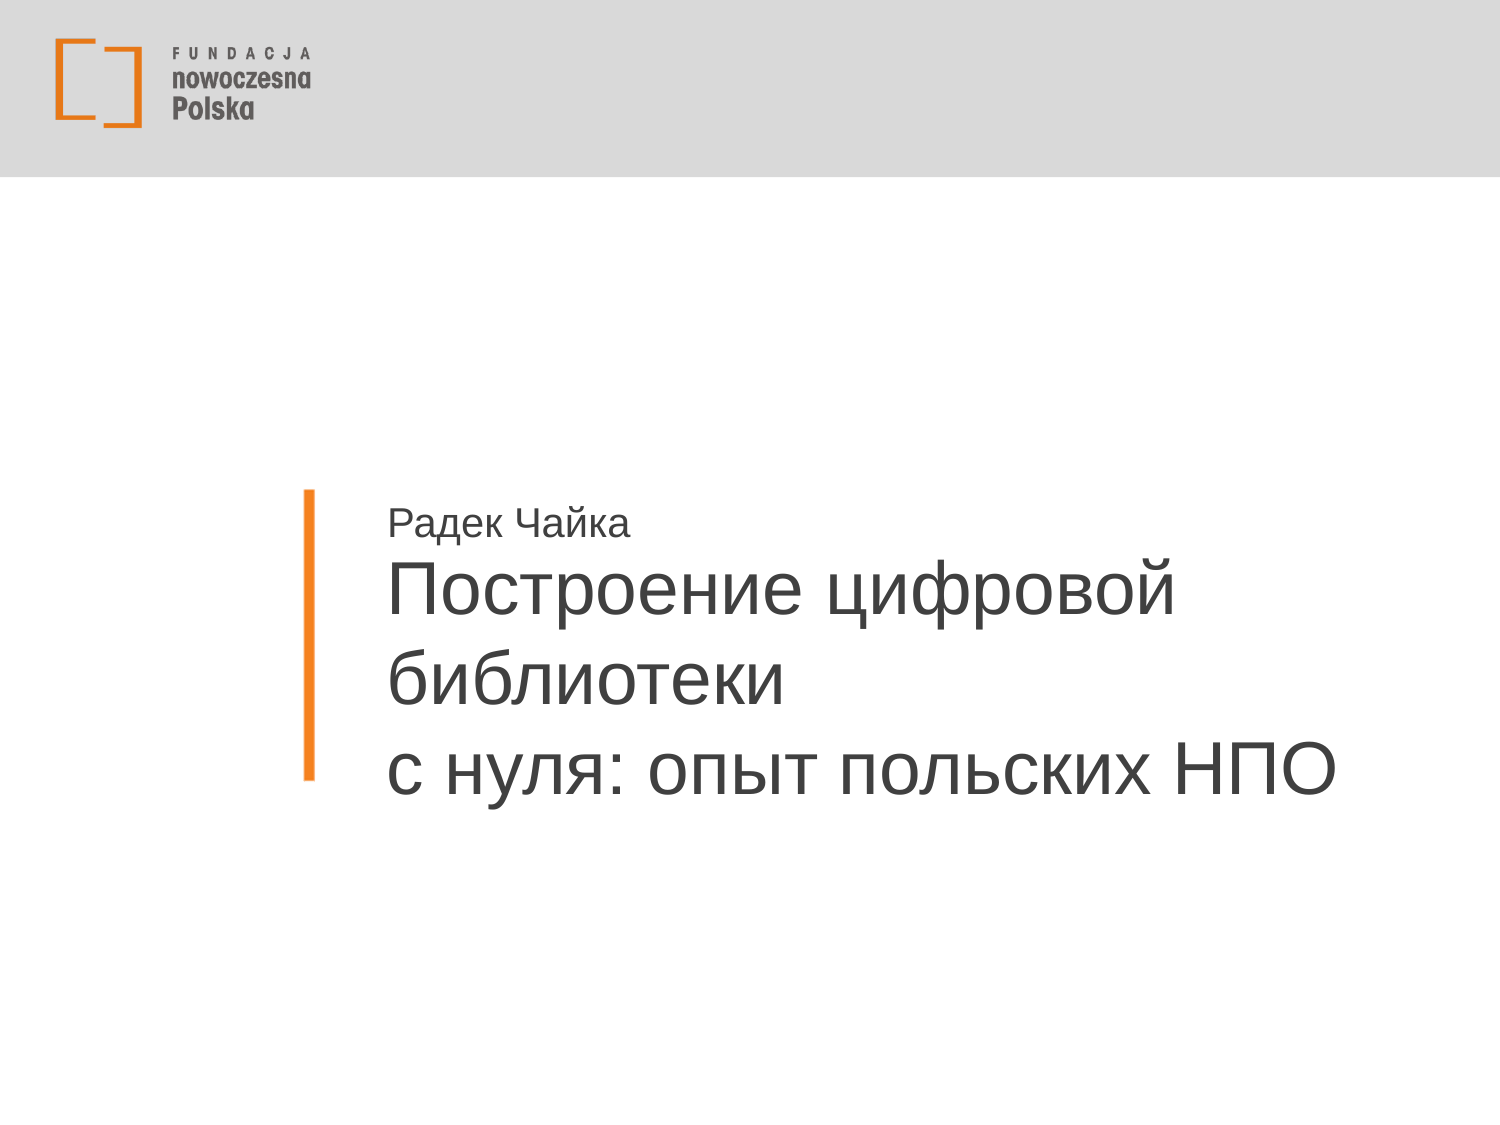

Радек Чайка
Построение цифровой библиотеки
с нуля: опыт польских НПО